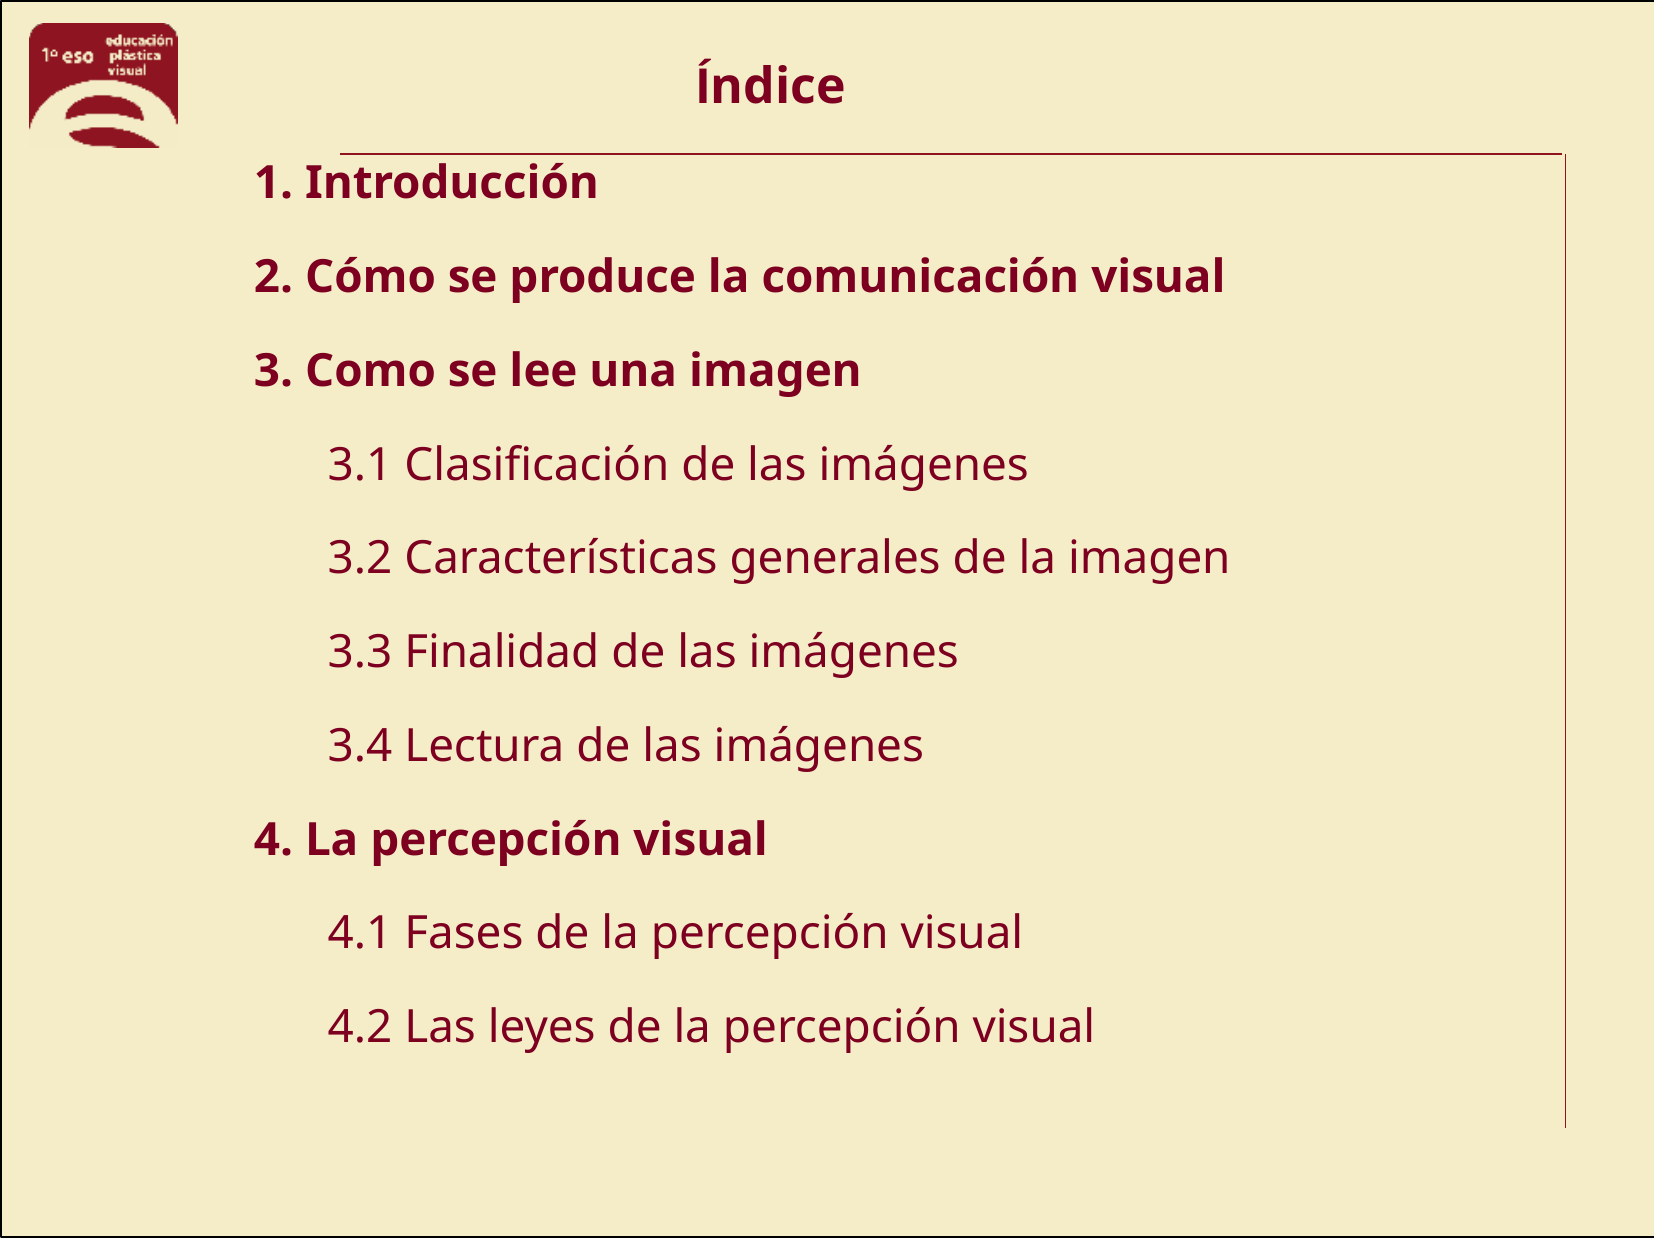

Índice
1. Introducción
2. Cómo se produce la comunicación visual
3. Como se lee una imagen
	3.1 Clasificación de las imágenes
	3.2 Características generales de la imagen
	3.3 Finalidad de las imágenes
	3.4 Lectura de las imágenes
4. La percepción visual
	4.1 Fases de la percepción visual
	4.2 Las leyes de la percepción visual
#